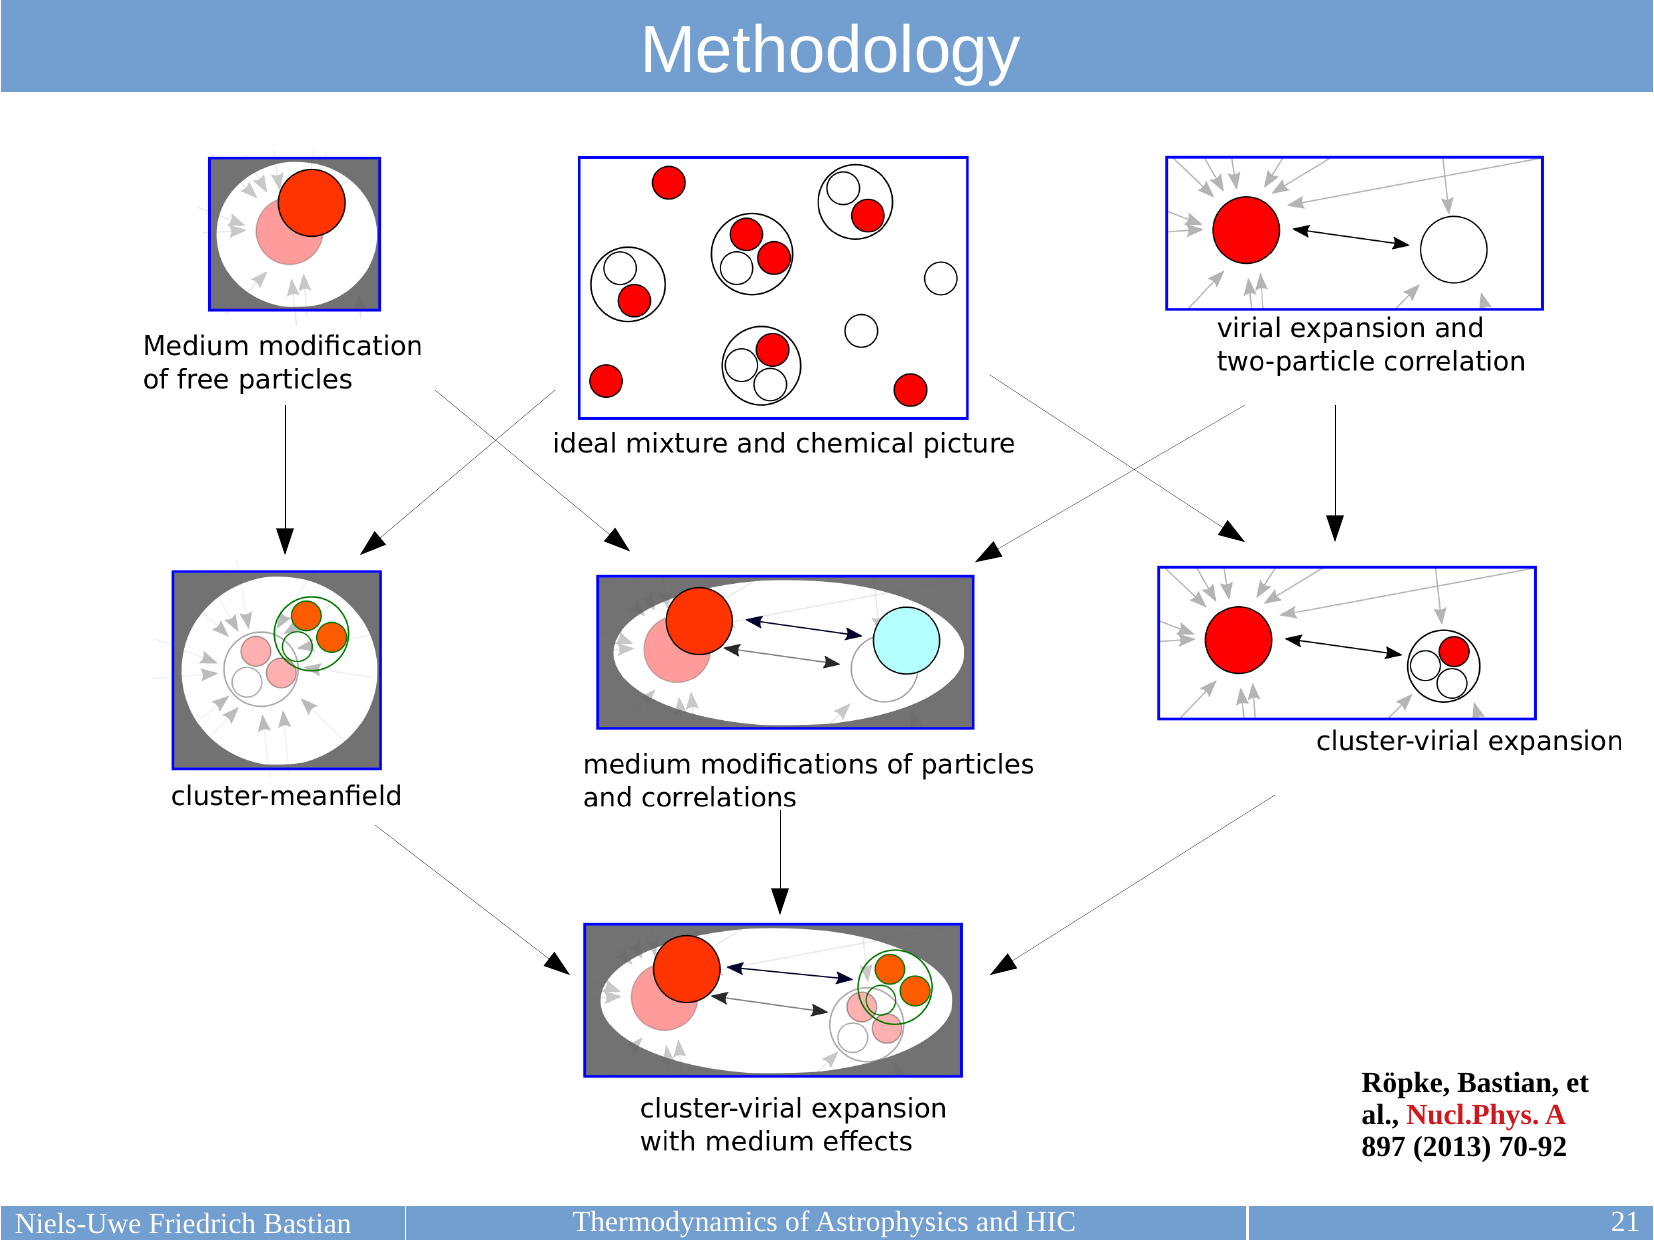

# Methodology
Röpke, Bastian, et al., Nucl.Phys. A 897 (2013) 70-92
Thermodynamics of Astrophysics and HIC
21